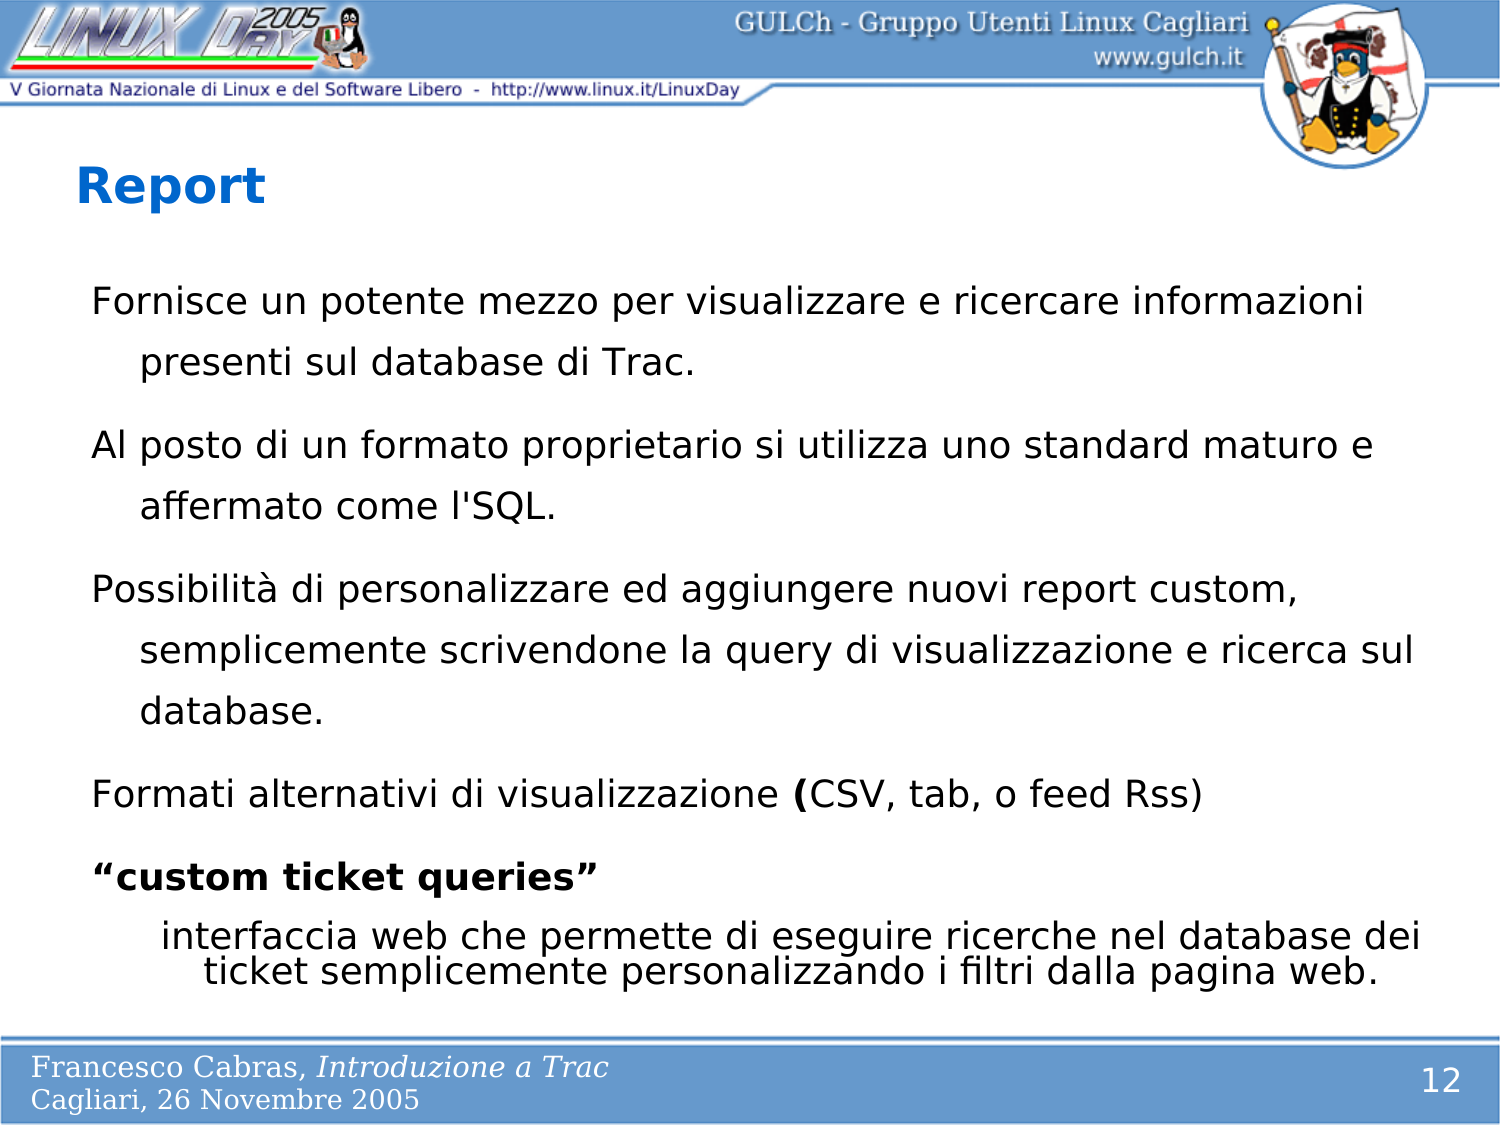

# Report
Fornisce un potente mezzo per visualizzare e ricercare informazioni presenti sul database di Trac.
Al posto di un formato proprietario si utilizza uno standard maturo e affermato come l'SQL.
Possibilità di personalizzare ed aggiungere nuovi report custom, semplicemente scrivendone la query di visualizzazione e ricerca sul database.
Formati alternativi di visualizzazione (CSV, tab, o feed Rss)
“custom ticket queries”
interfaccia web che permette di eseguire ricerche nel database dei ticket semplicemente personalizzando i filtri dalla pagina web.